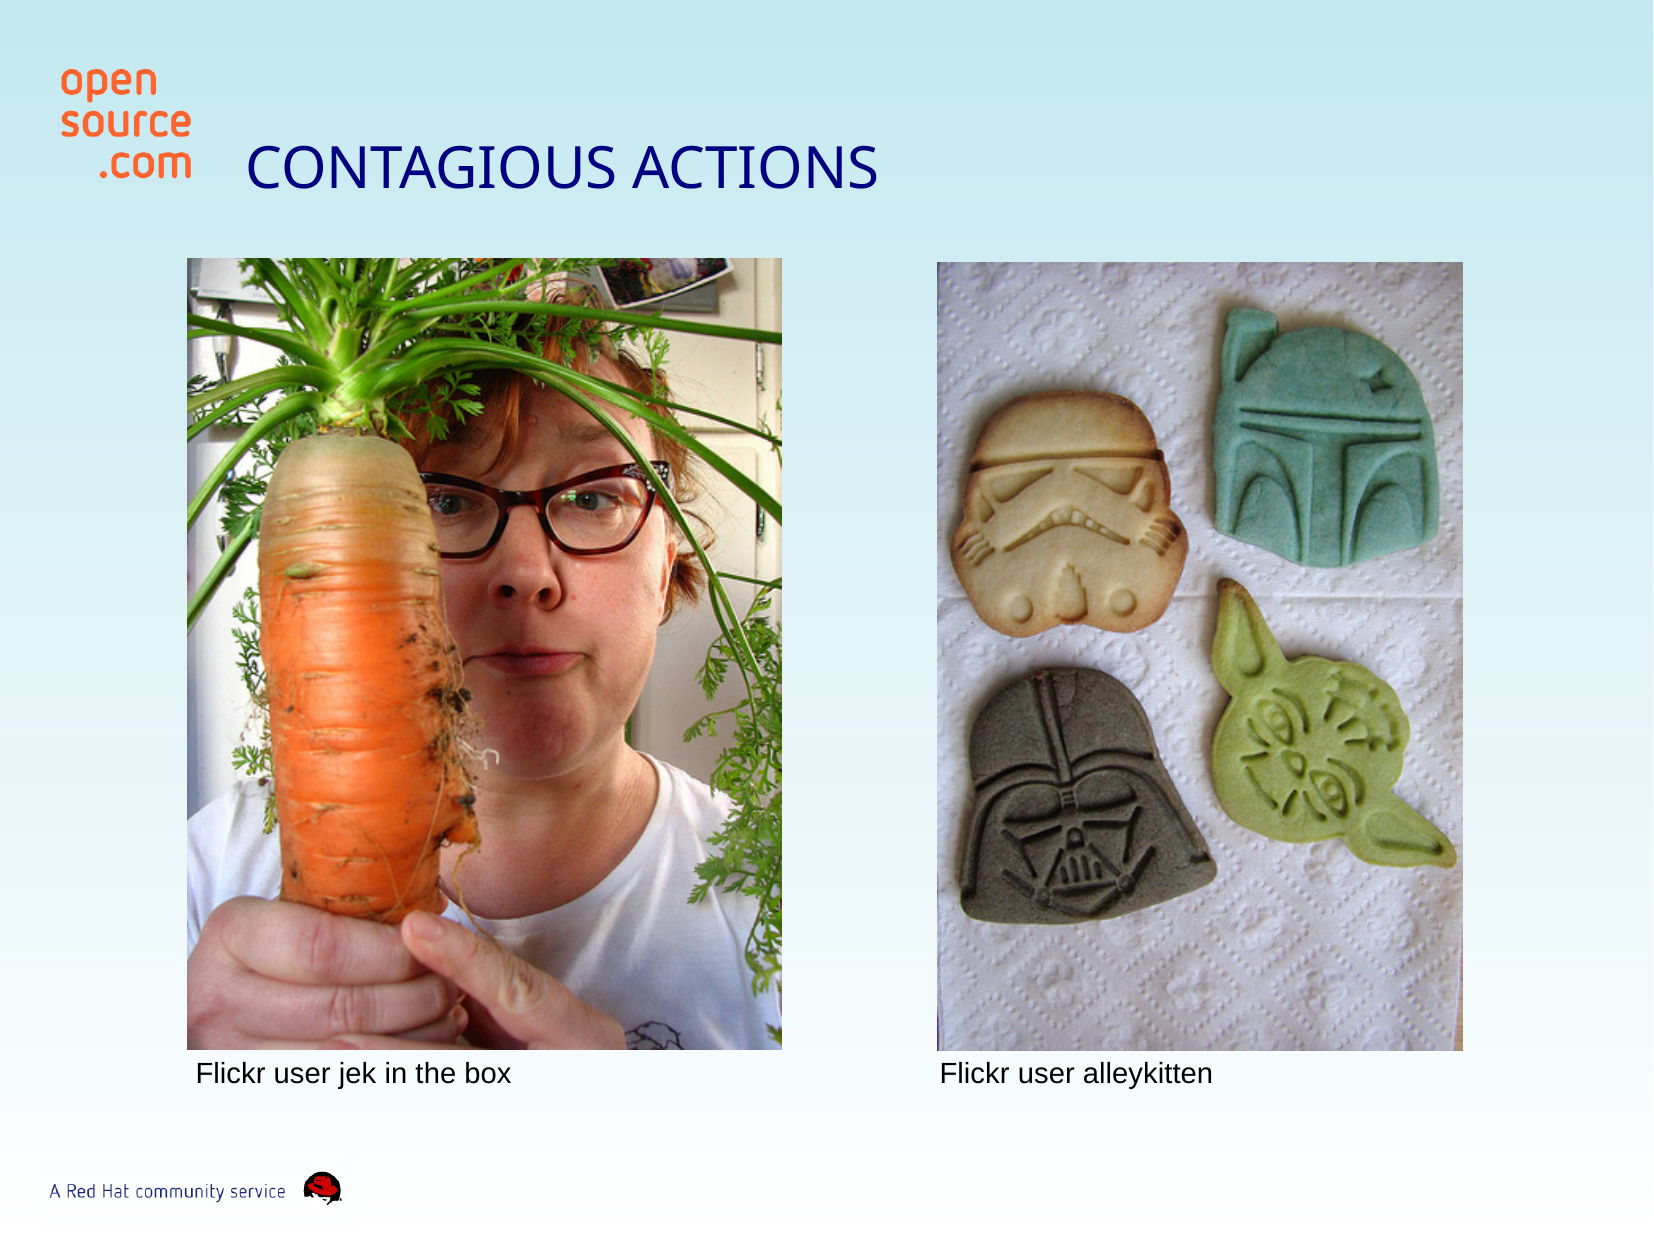

# Introduce Red Hat
CONTAGIOUS ACTIONS
Flickr user jek in the box Flickr user alleykitten